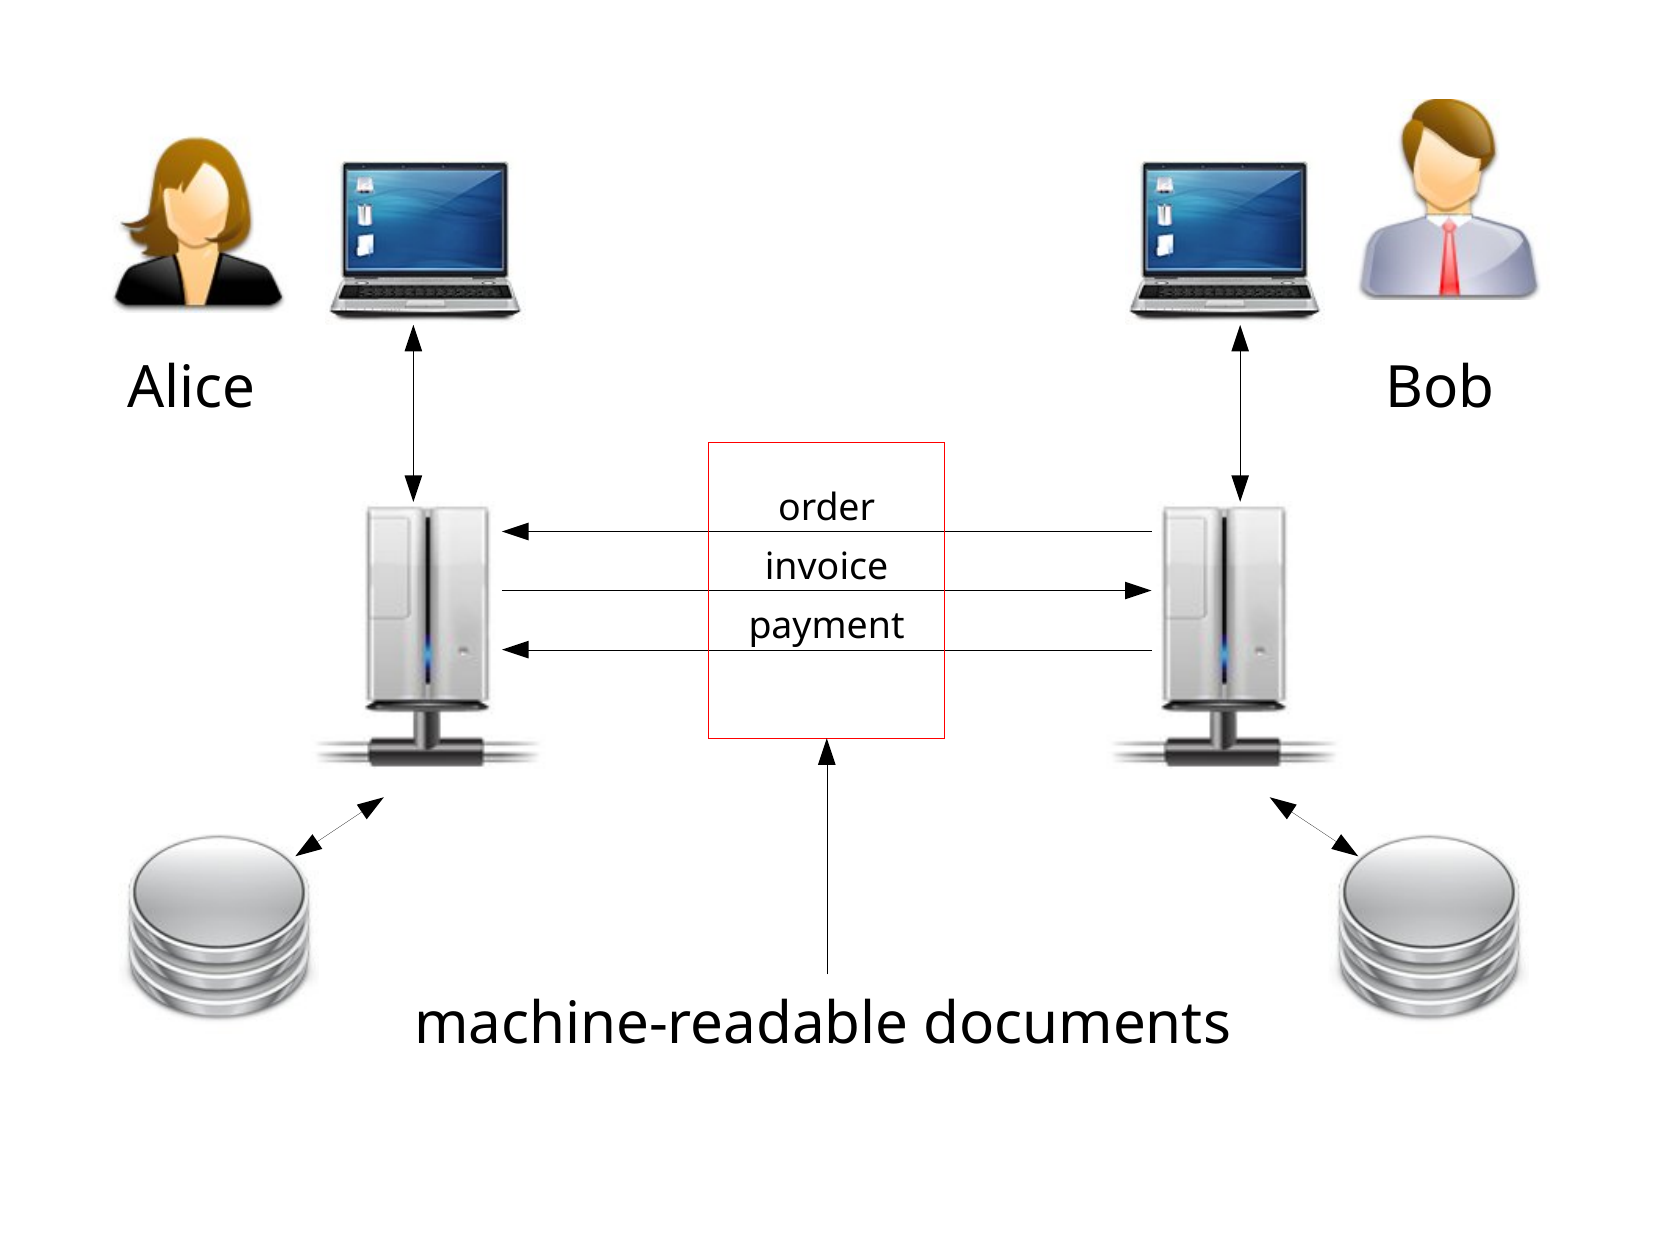

Alice
Bob
order
invoice
payment
machine-readable documents